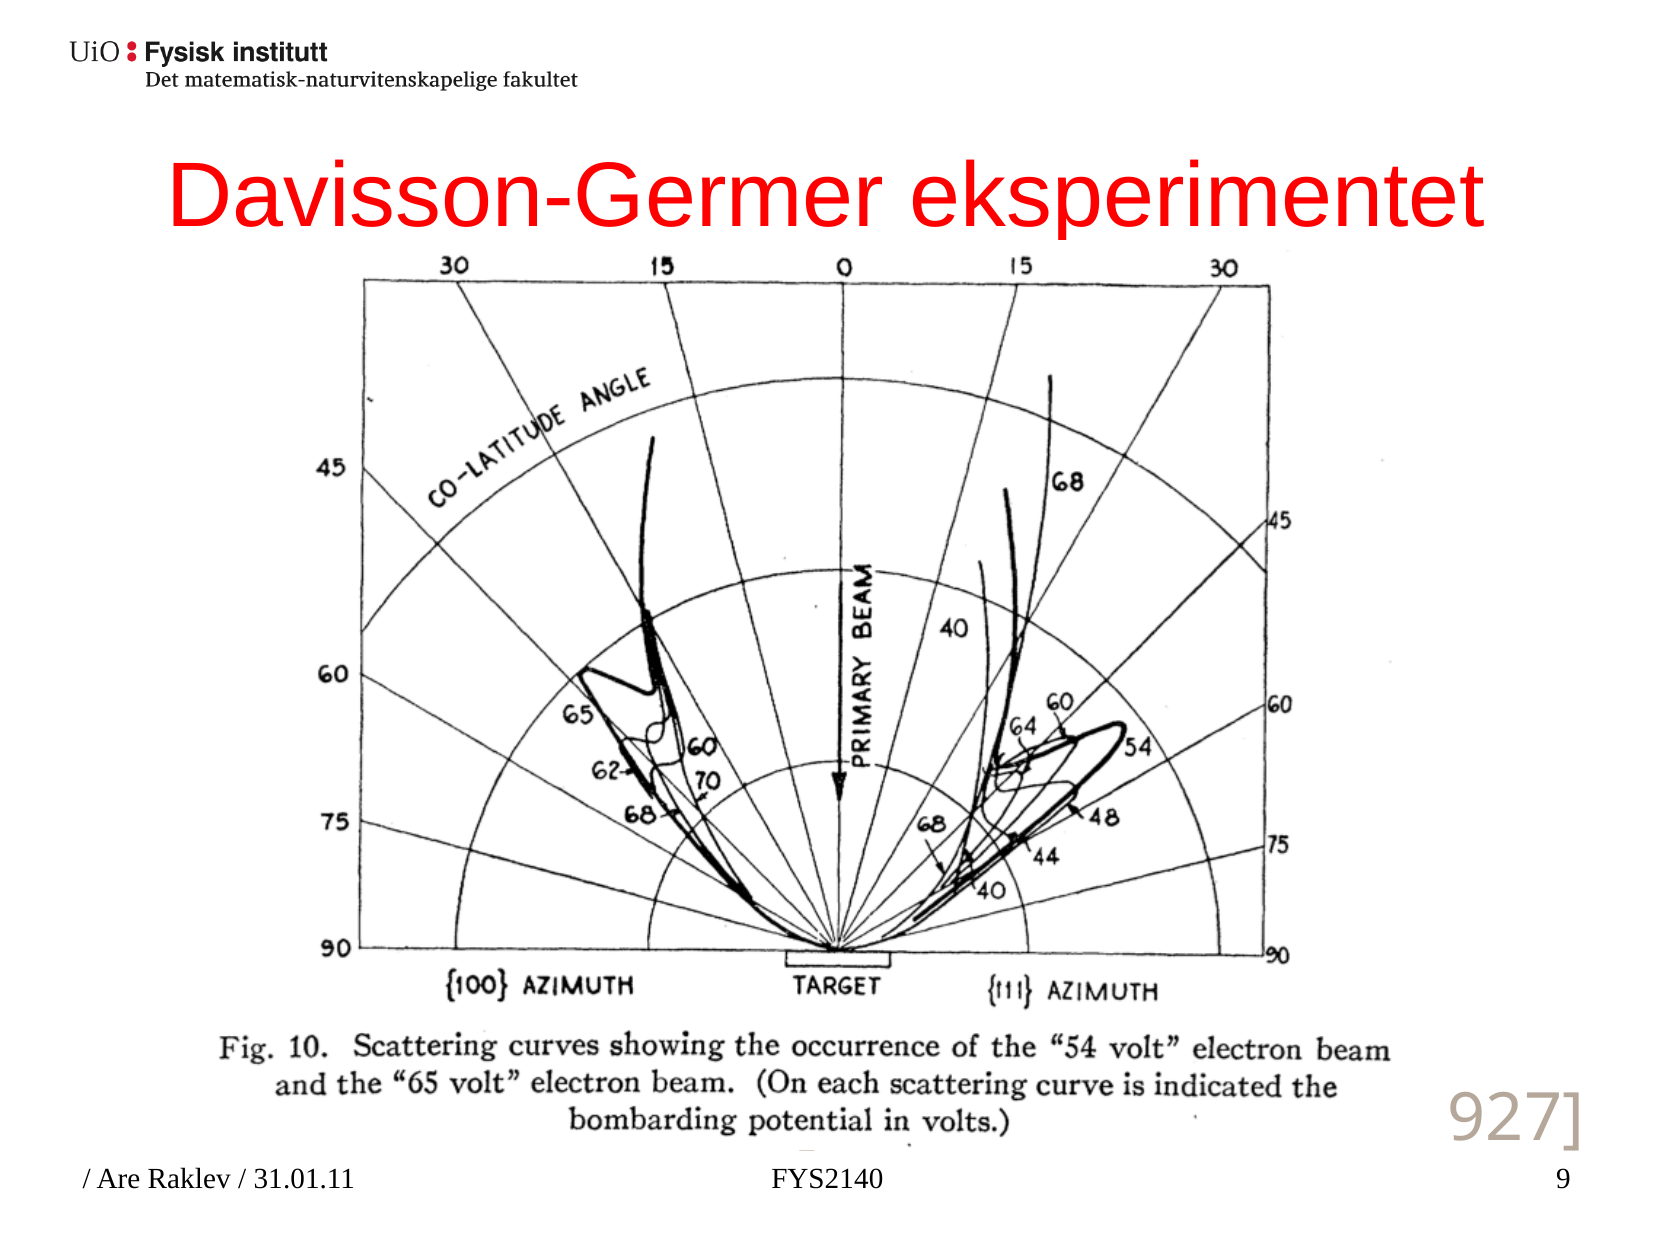

# Davisson-Germer eksperimentet
[Davidson, Germer, 1927]
/ Are Raklev / 31.01.11
FYS2140
9